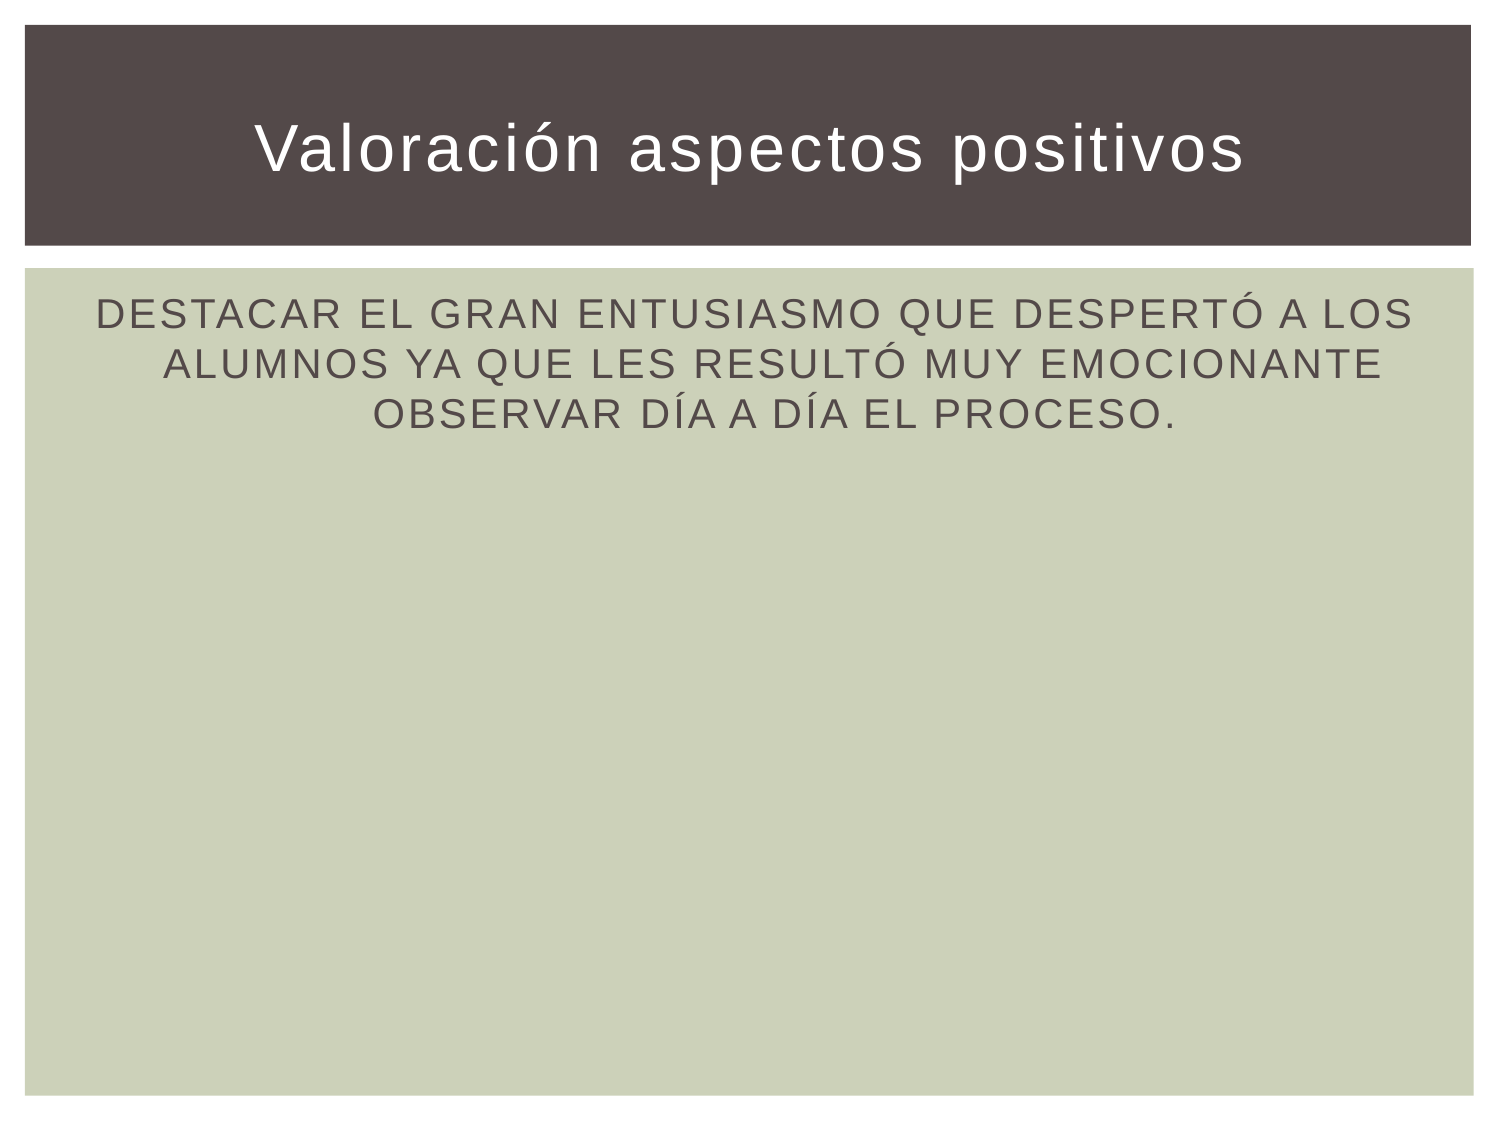

Valoración aspectos positivos
# DESTACAR EL GRAN ENTUSIASMO QUE DESPERTÓ A LOS ALUMNOS YA QUE LES RESULTÓ MUY EMOCIONANTE OBSERVAR DÍA A DÍA EL PROCESO.